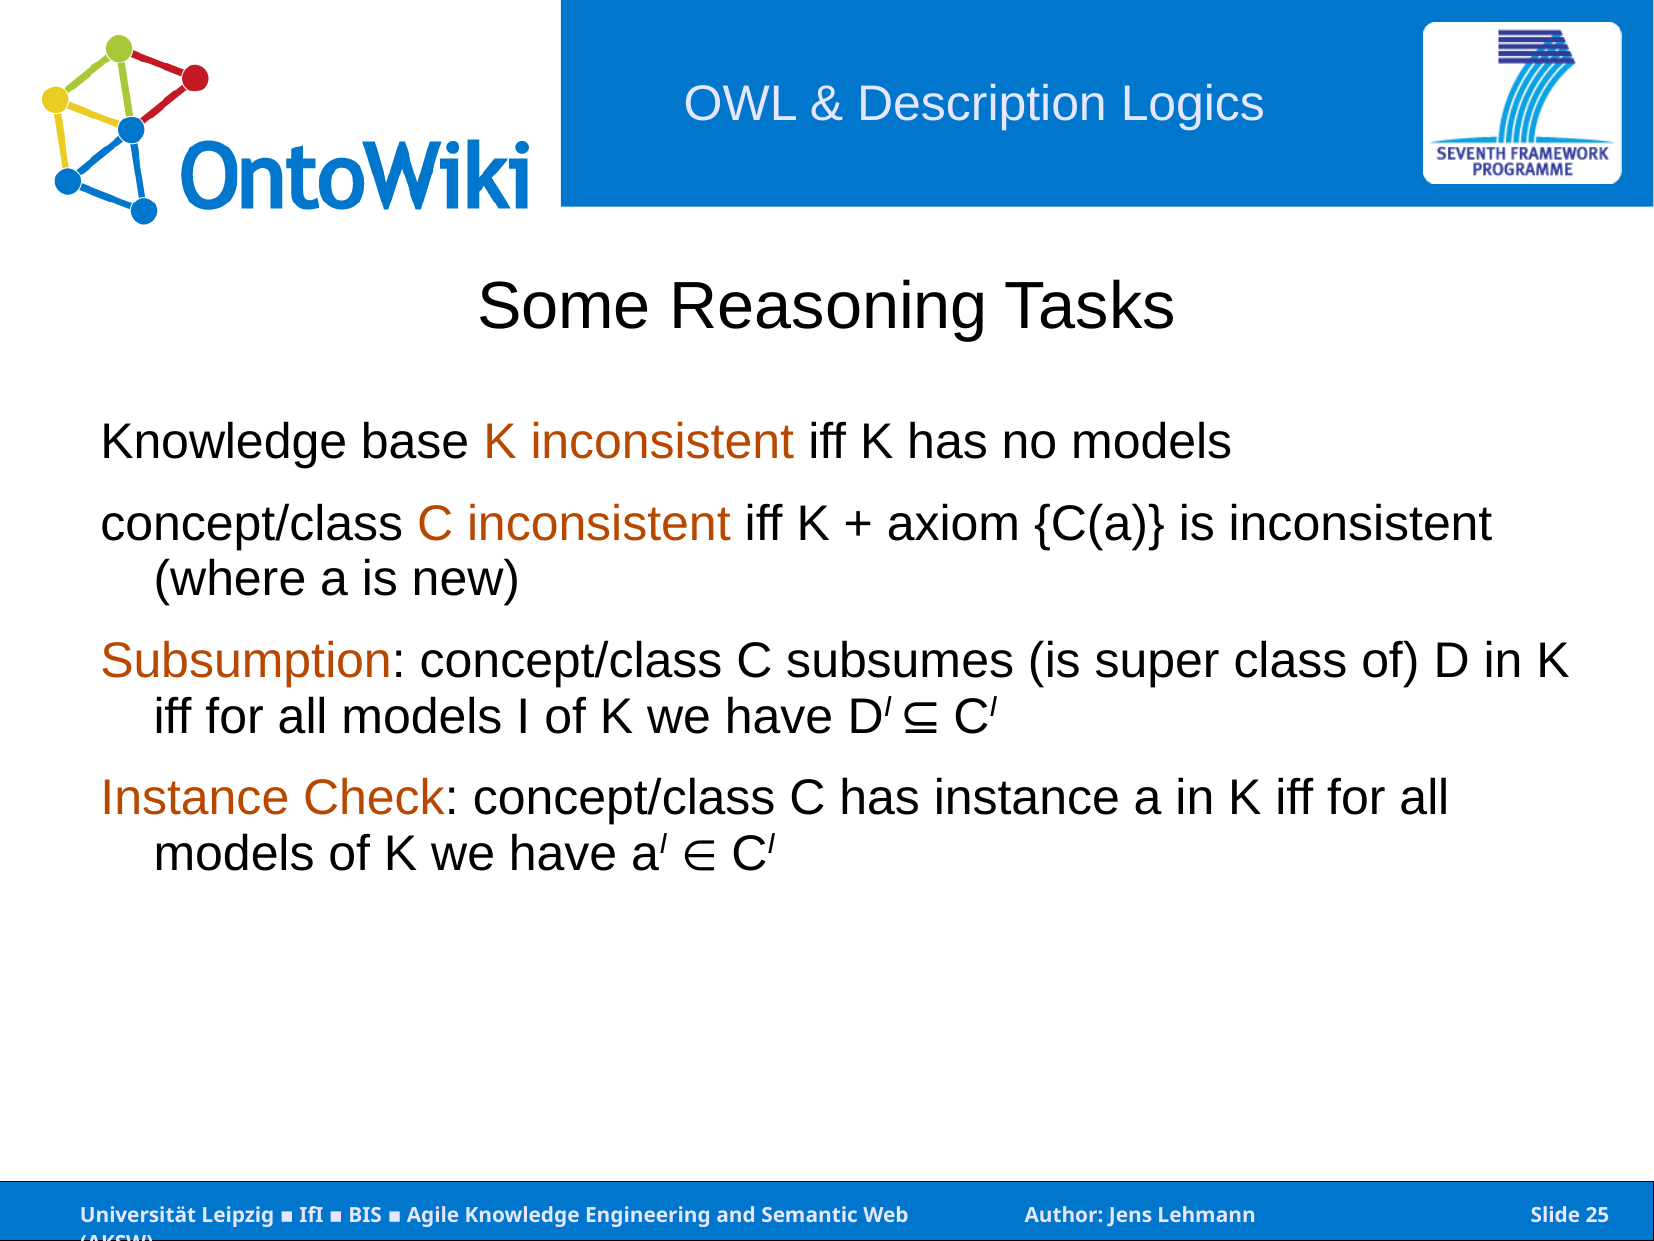

# Some Reasoning Tasks
Knowledge base K inconsistent iff K has no models
concept/class C inconsistent iff K + axiom {C(a)} is inconsistent (where a is new)
Subsumption: concept/class C subsumes (is super class of) D in K iff for all models I of K we have DI ⊆ CI
Instance Check: concept/class C has instance a in K iff for all models of K we have aI ∈ CI